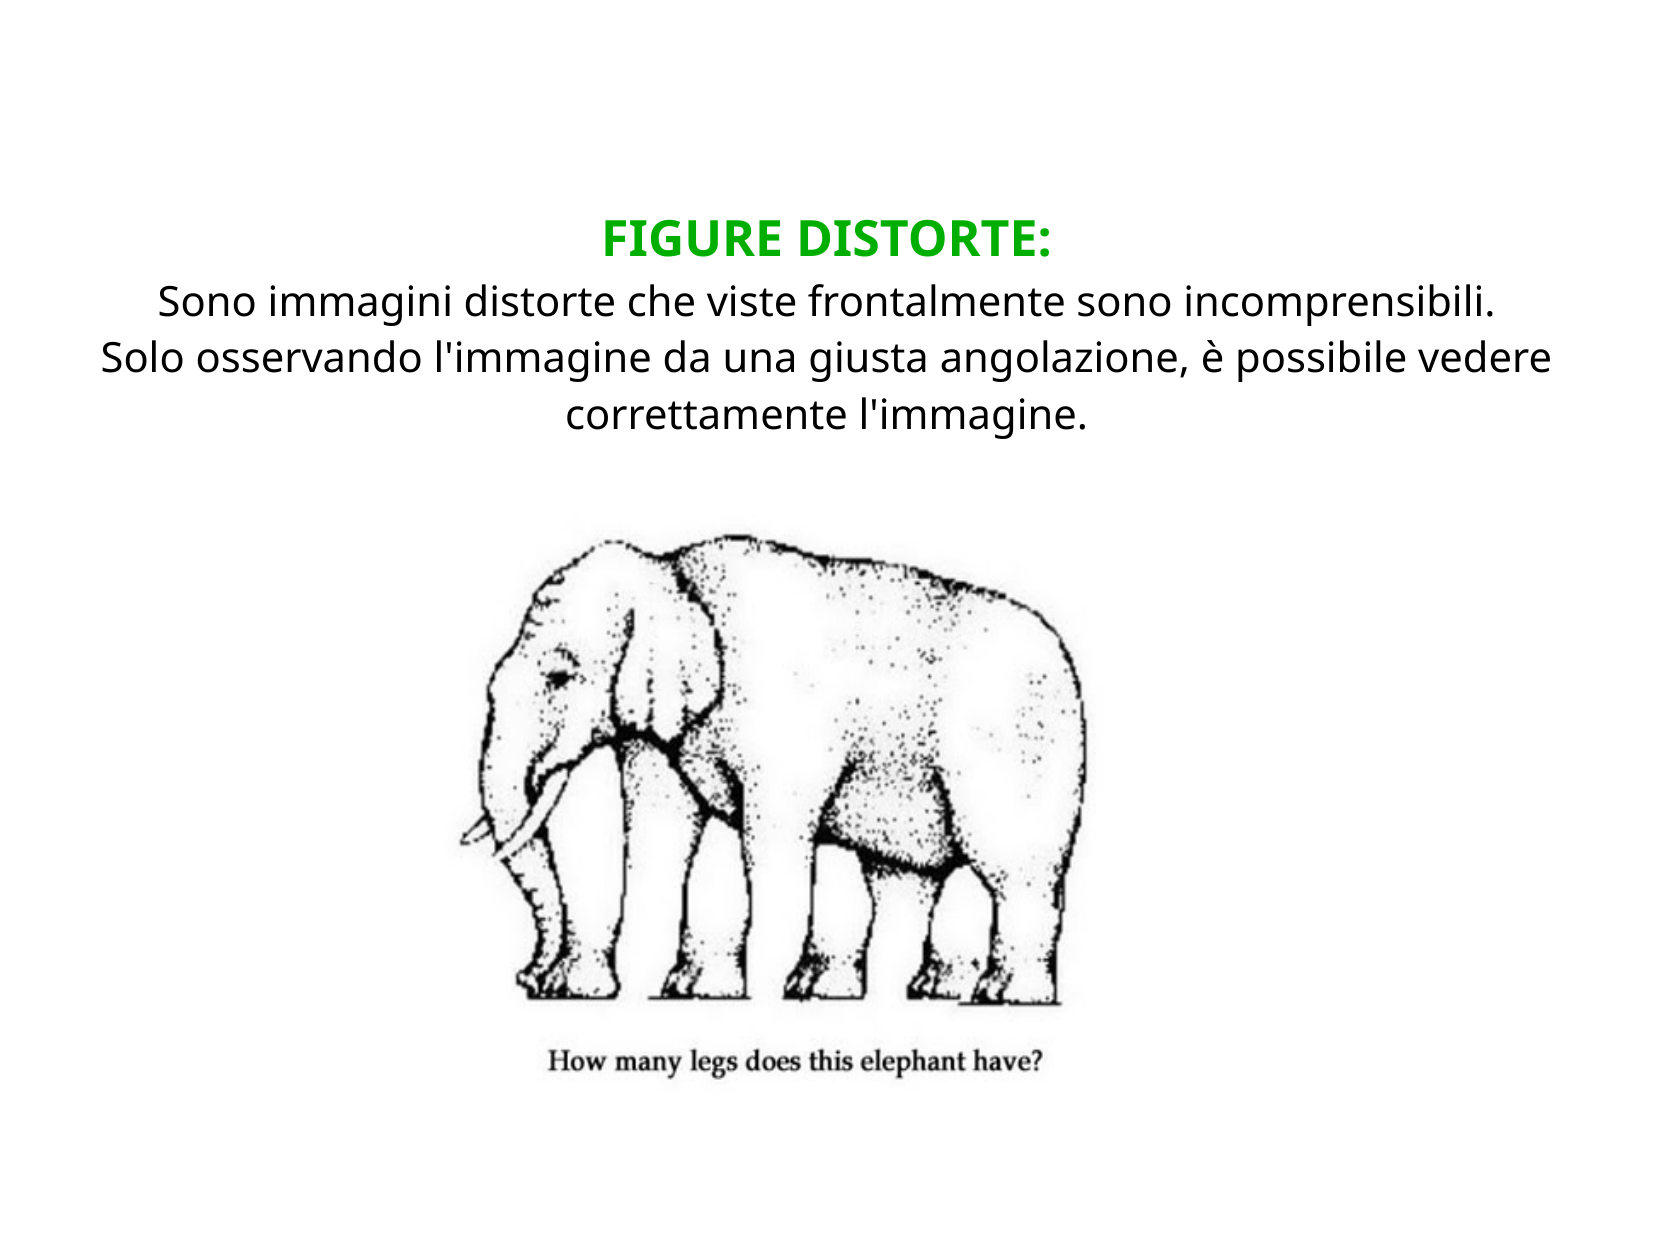

# FIGURE DISTORTE:
Sono immagini distorte che viste frontalmente sono incomprensibili.
Solo osservando l'immagine da una giusta angolazione, è possibile vedere correttamente l'immagine.